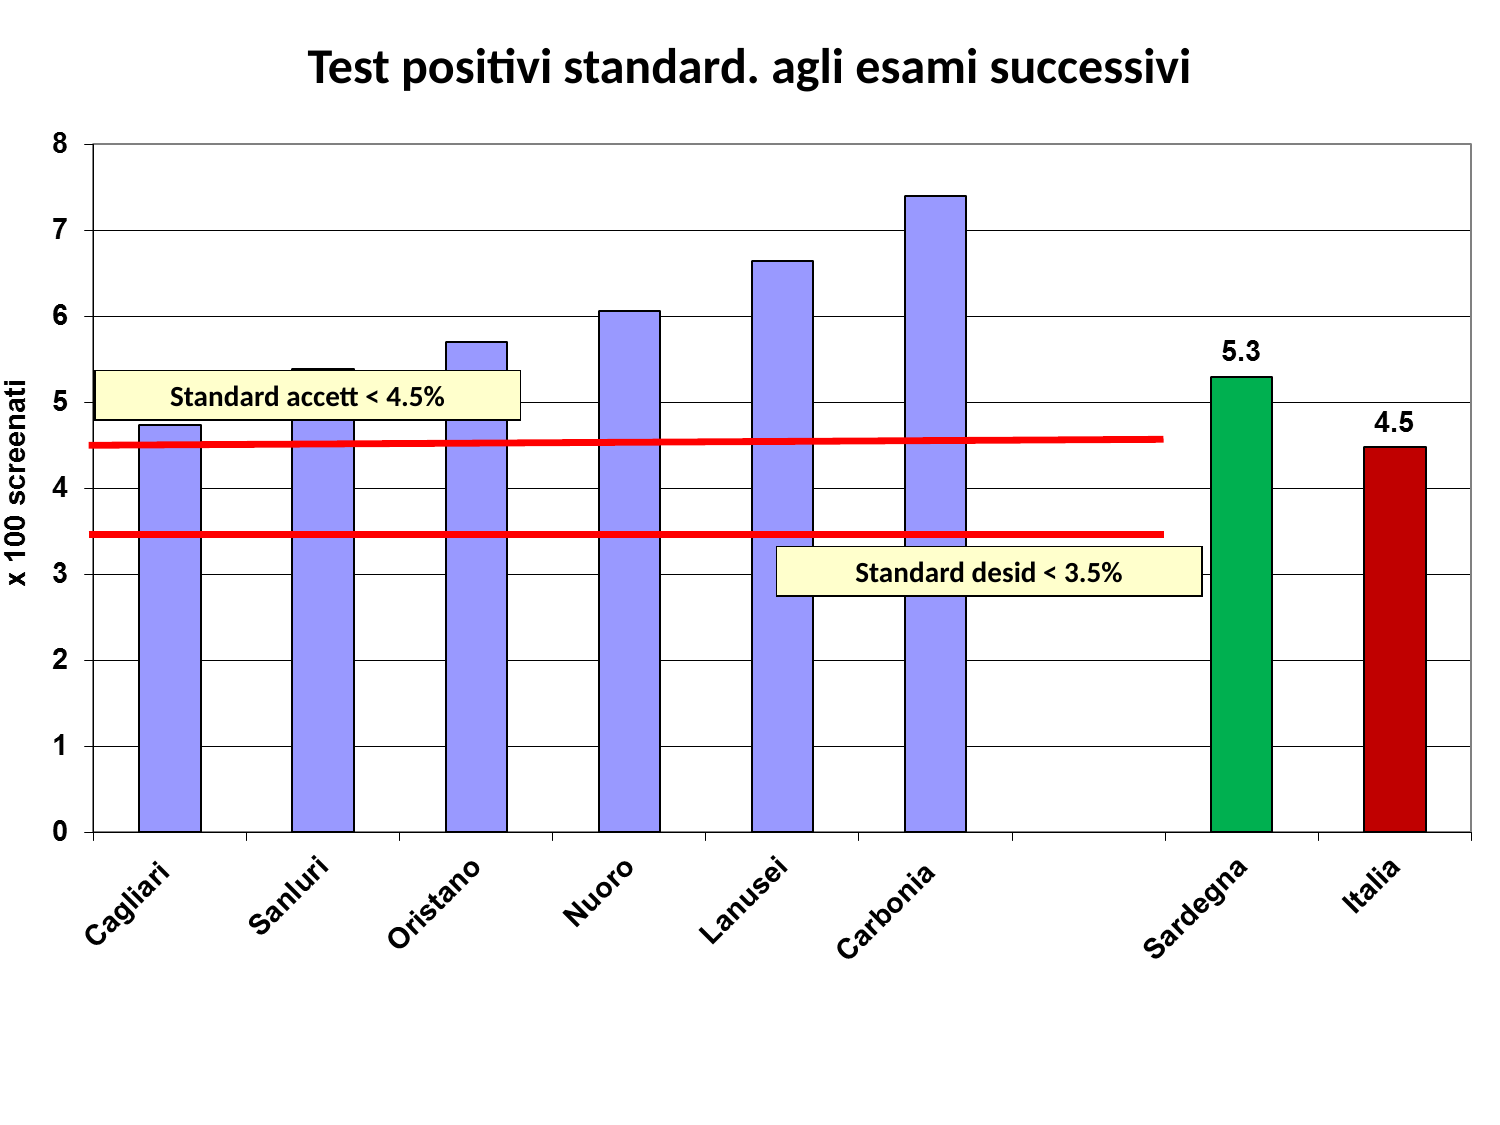

Test positivi standard. agli esami successivi
Standard accett < 4.5%
Standard desid < 3.5%